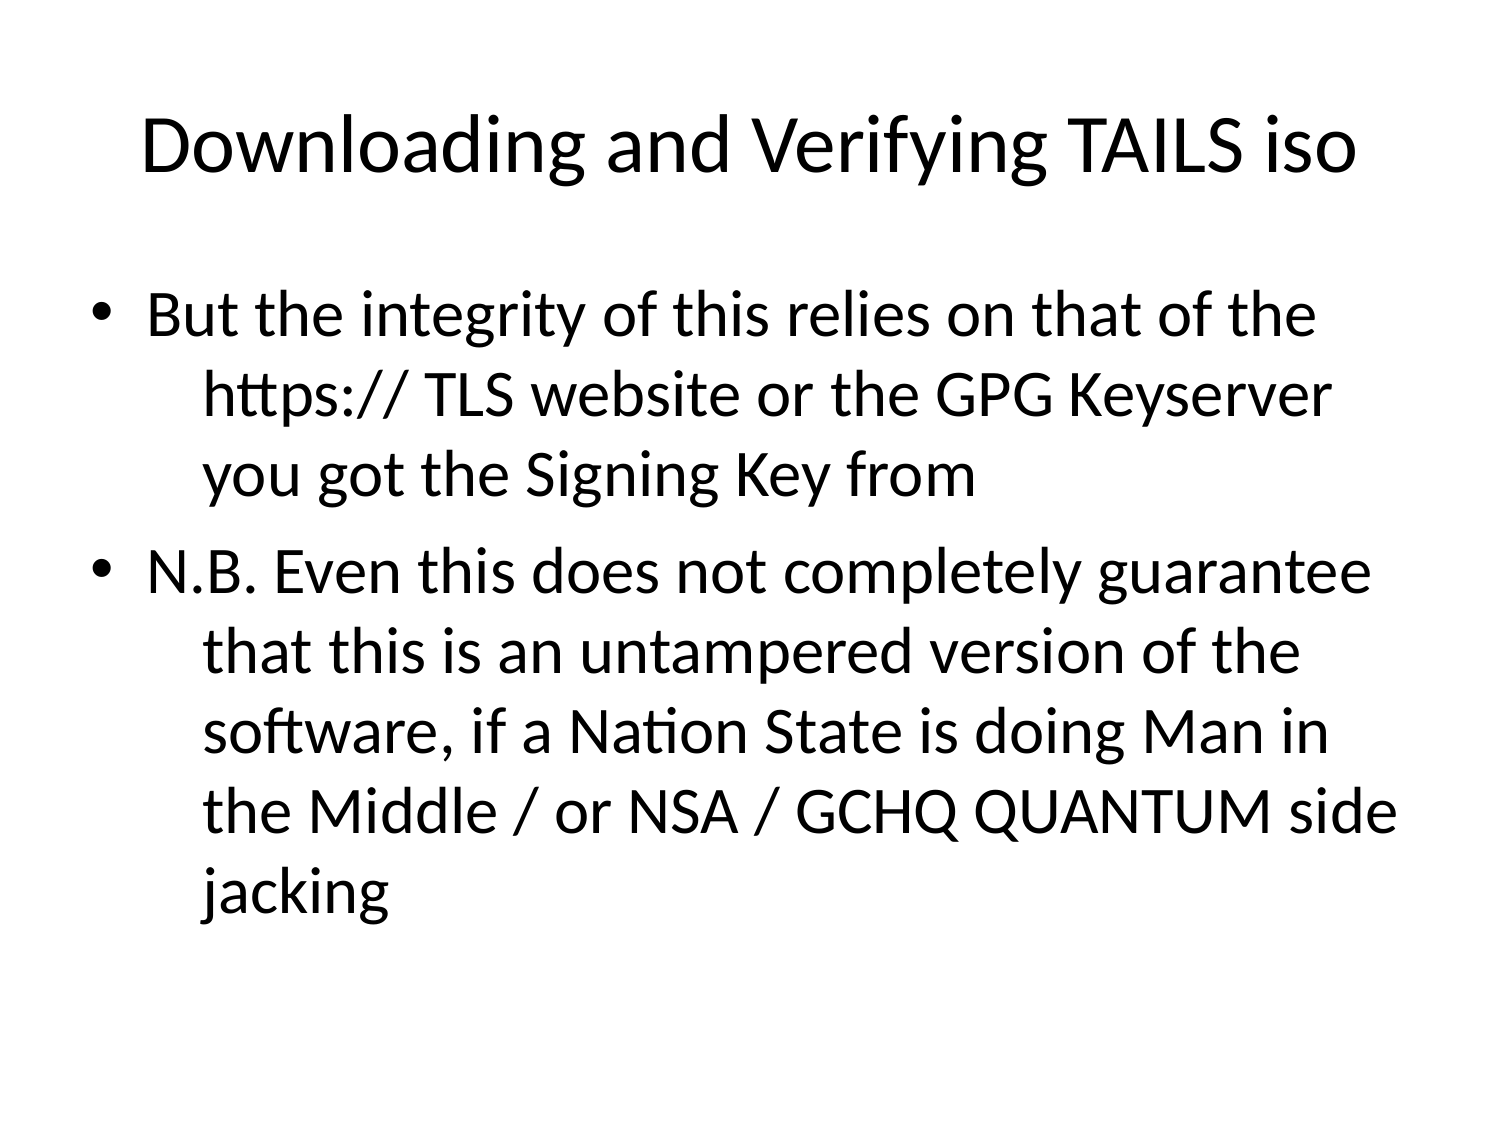

# Downloading and Verifying TAILS iso
But the integrity of this relies on that of the https:// TLS website or the GPG Keyserver you got the Signing Key from
N.B. Even this does not completely guarantee that this is an untampered version of the software, if a Nation State is doing Man in the Middle / or NSA / GCHQ QUANTUM side jacking